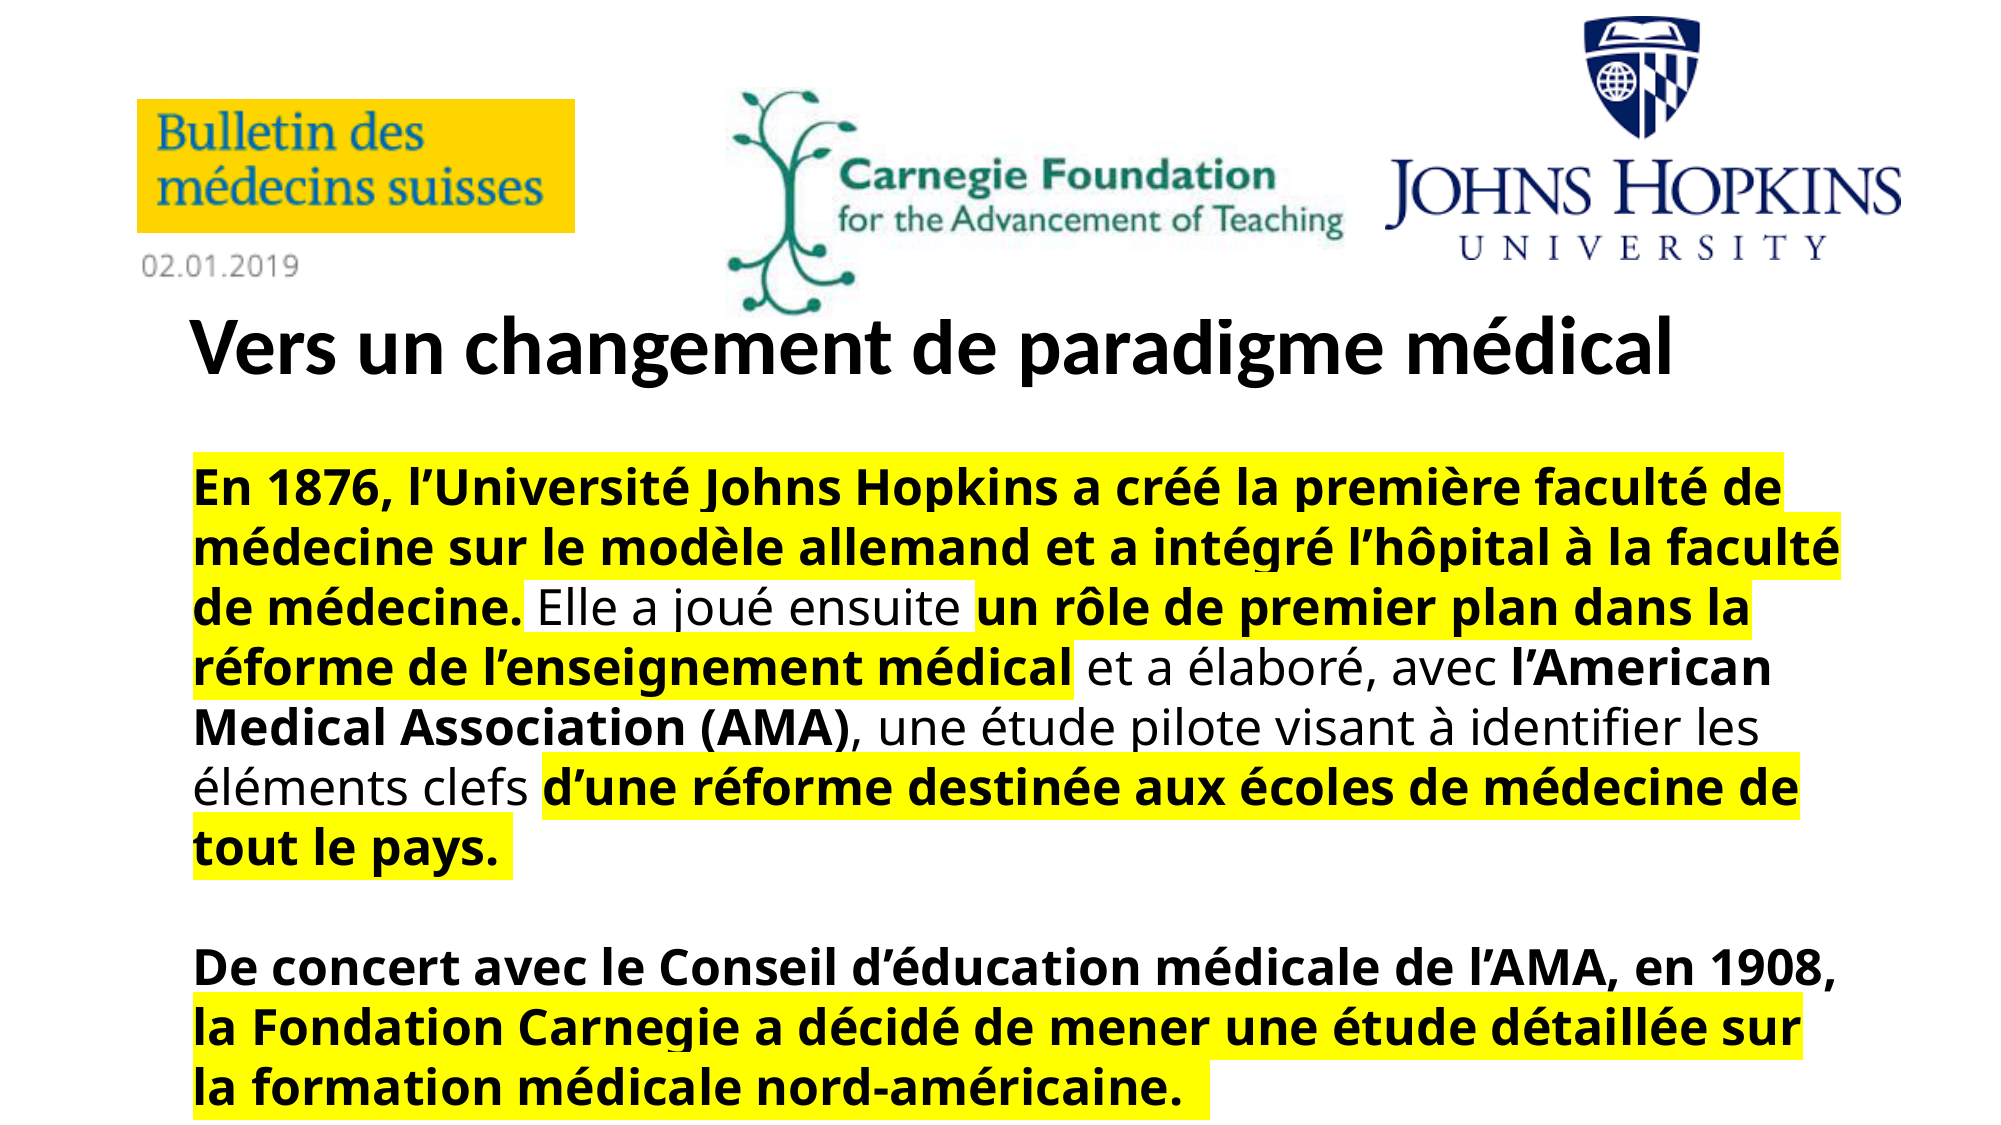

# Vers un changement de paradigme médical
En 1876, l’Université Johns Hopkins a créé la première faculté de médecine sur le modèle allemand et a intégré l’hôpital à la faculté de médecine. Elle a joué ­ensuite un rôle de premier plan dans la réforme de l’enseignement médical et a élaboré, avec l’American ­Medical Association (AMA), une étude pilote visant à identifier les éléments clefs d’une réforme destinée aux écoles de médecine de tout le pays.
De concert avec le Conseil d’éducation médicale de l’AMA, en 1908, la Fondation Carnegie a décidé de mener une étude détaillée sur la formation médicale nord-américaine.